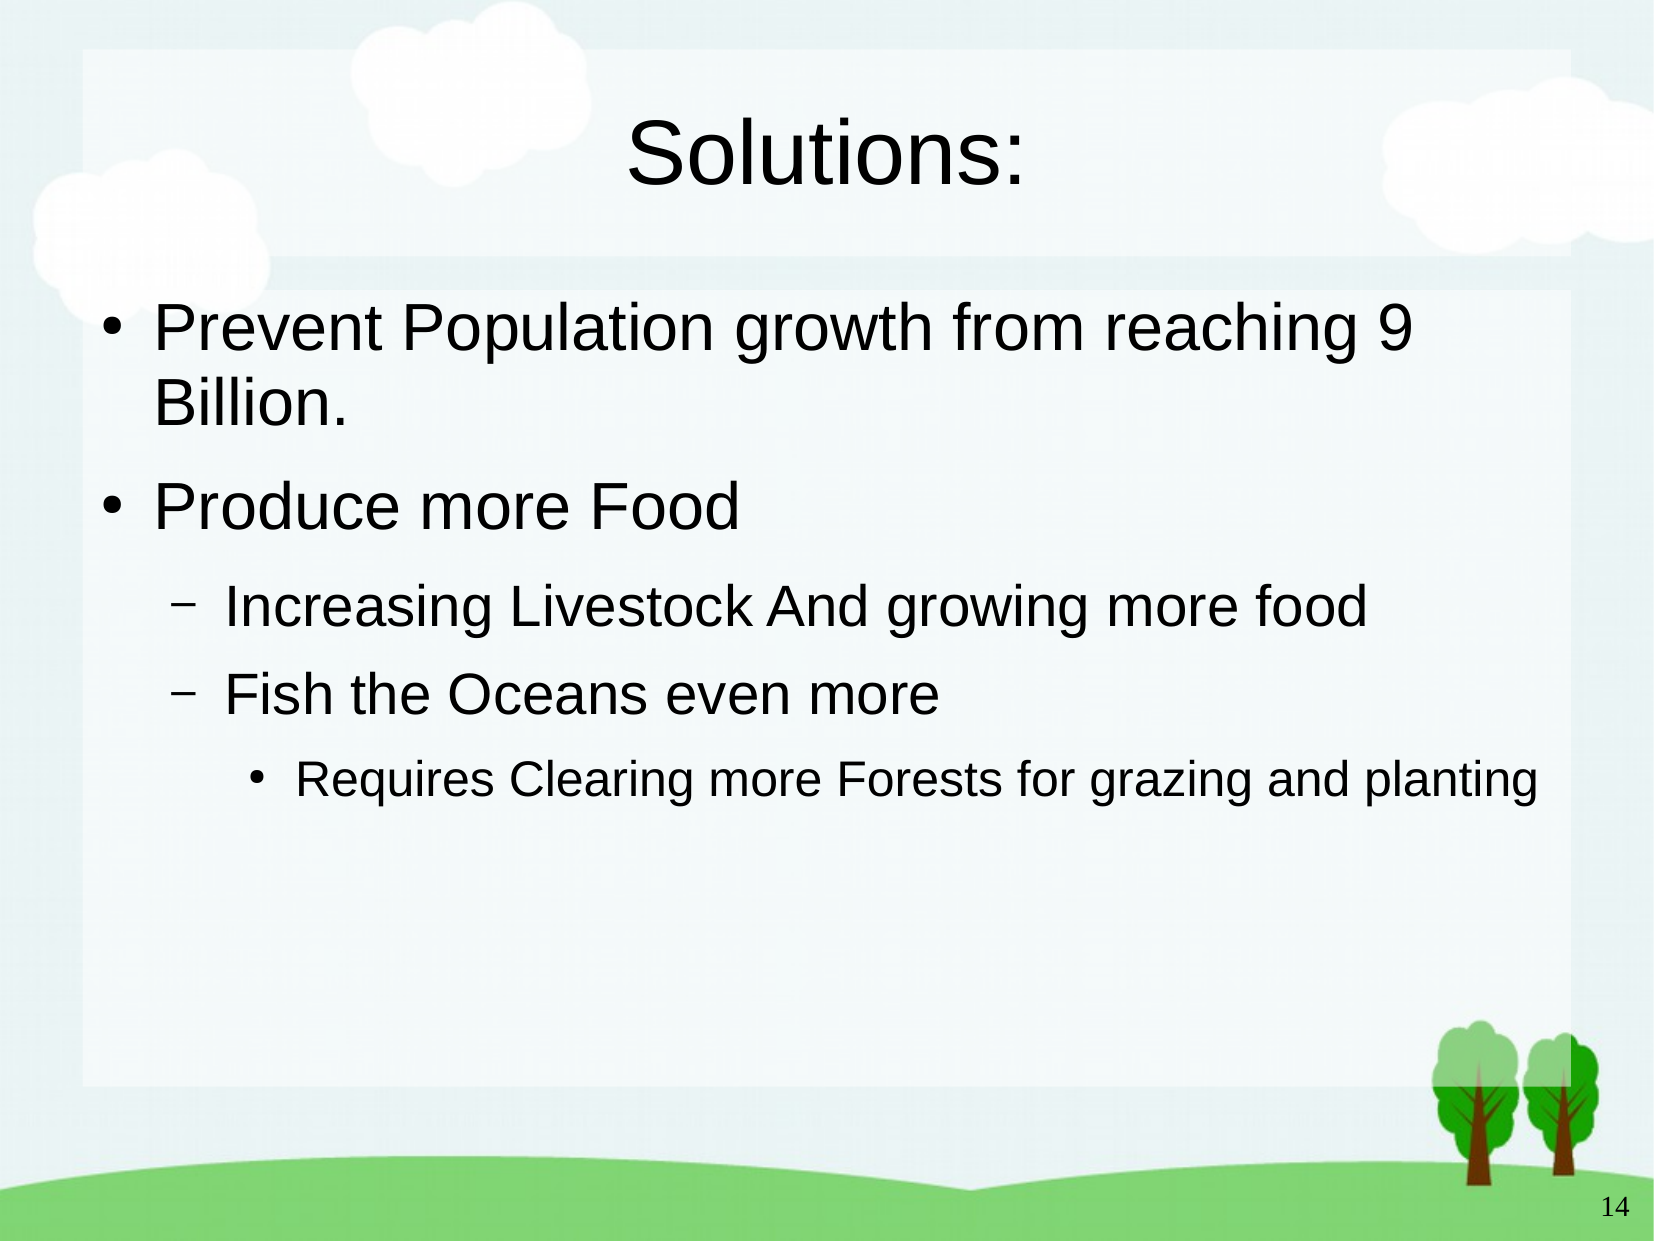

# Solutions:
Prevent Population growth from reaching 9 Billion.
Produce more Food
Increasing Livestock And growing more food
Fish the Oceans even more
Requires Clearing more Forests for grazing and planting
14